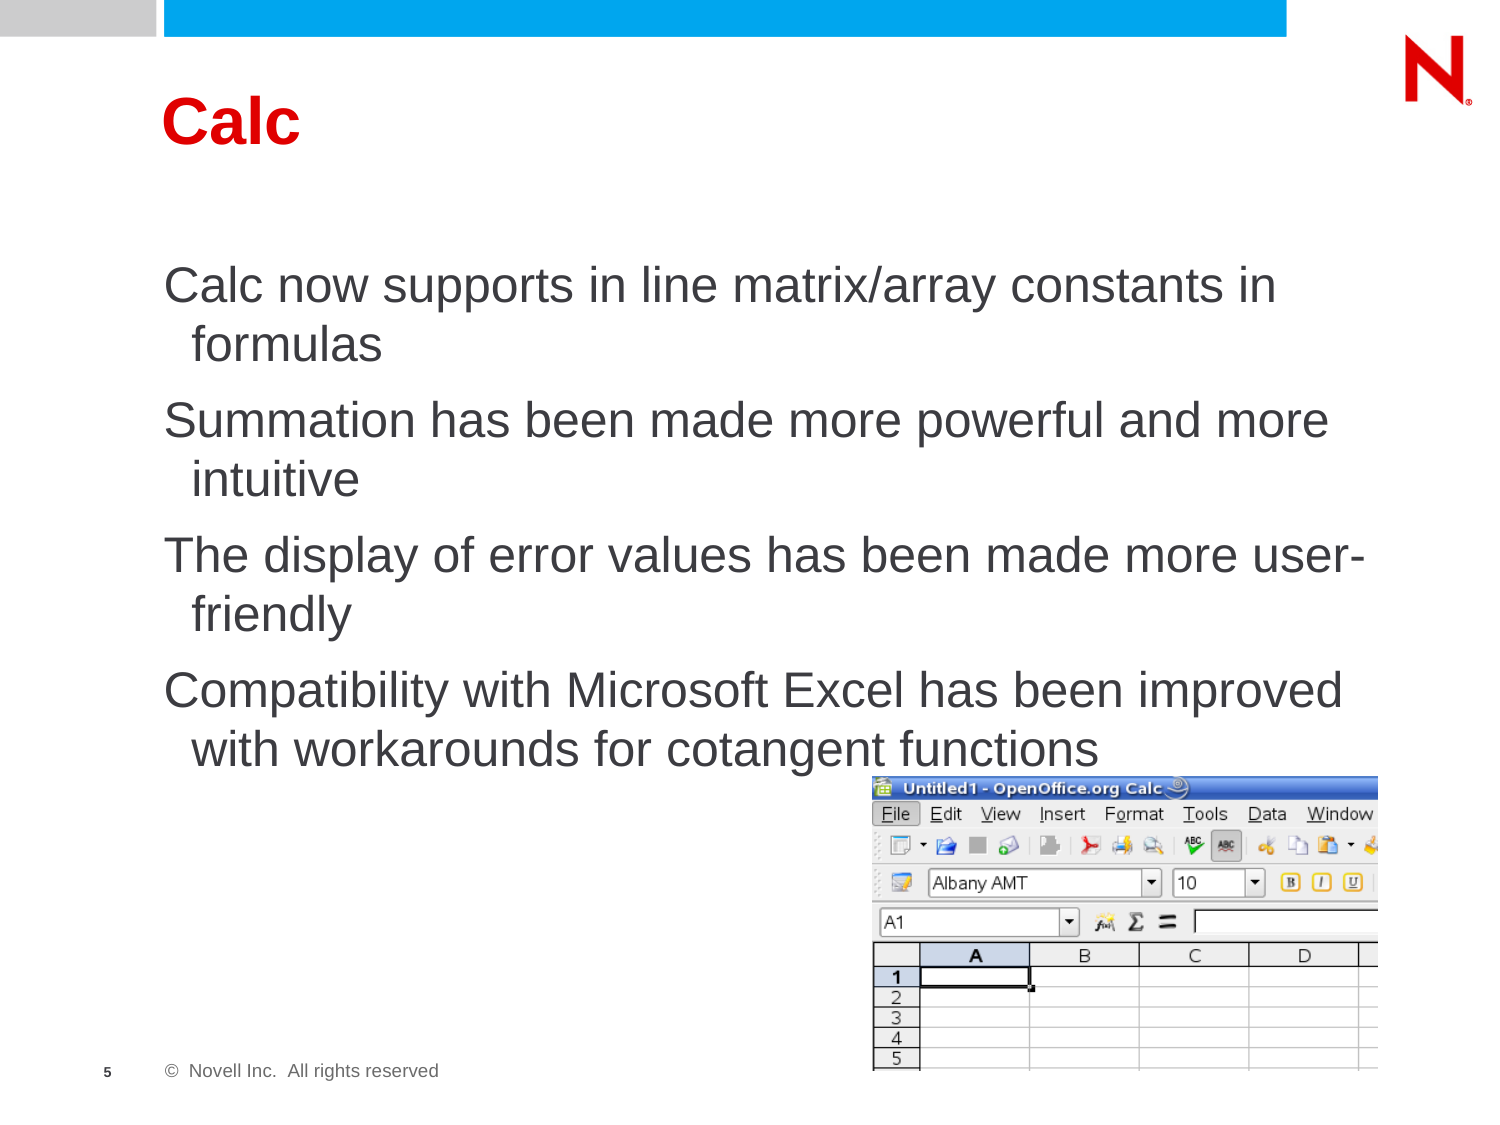

# Calc
Calc now supports in line matrix/array constants in formulas
Summation has been made more powerful and more intuitive
The display of error values has been made more user-friendly
Compatibility with Microsoft Excel has been improved with workarounds for cotangent functions